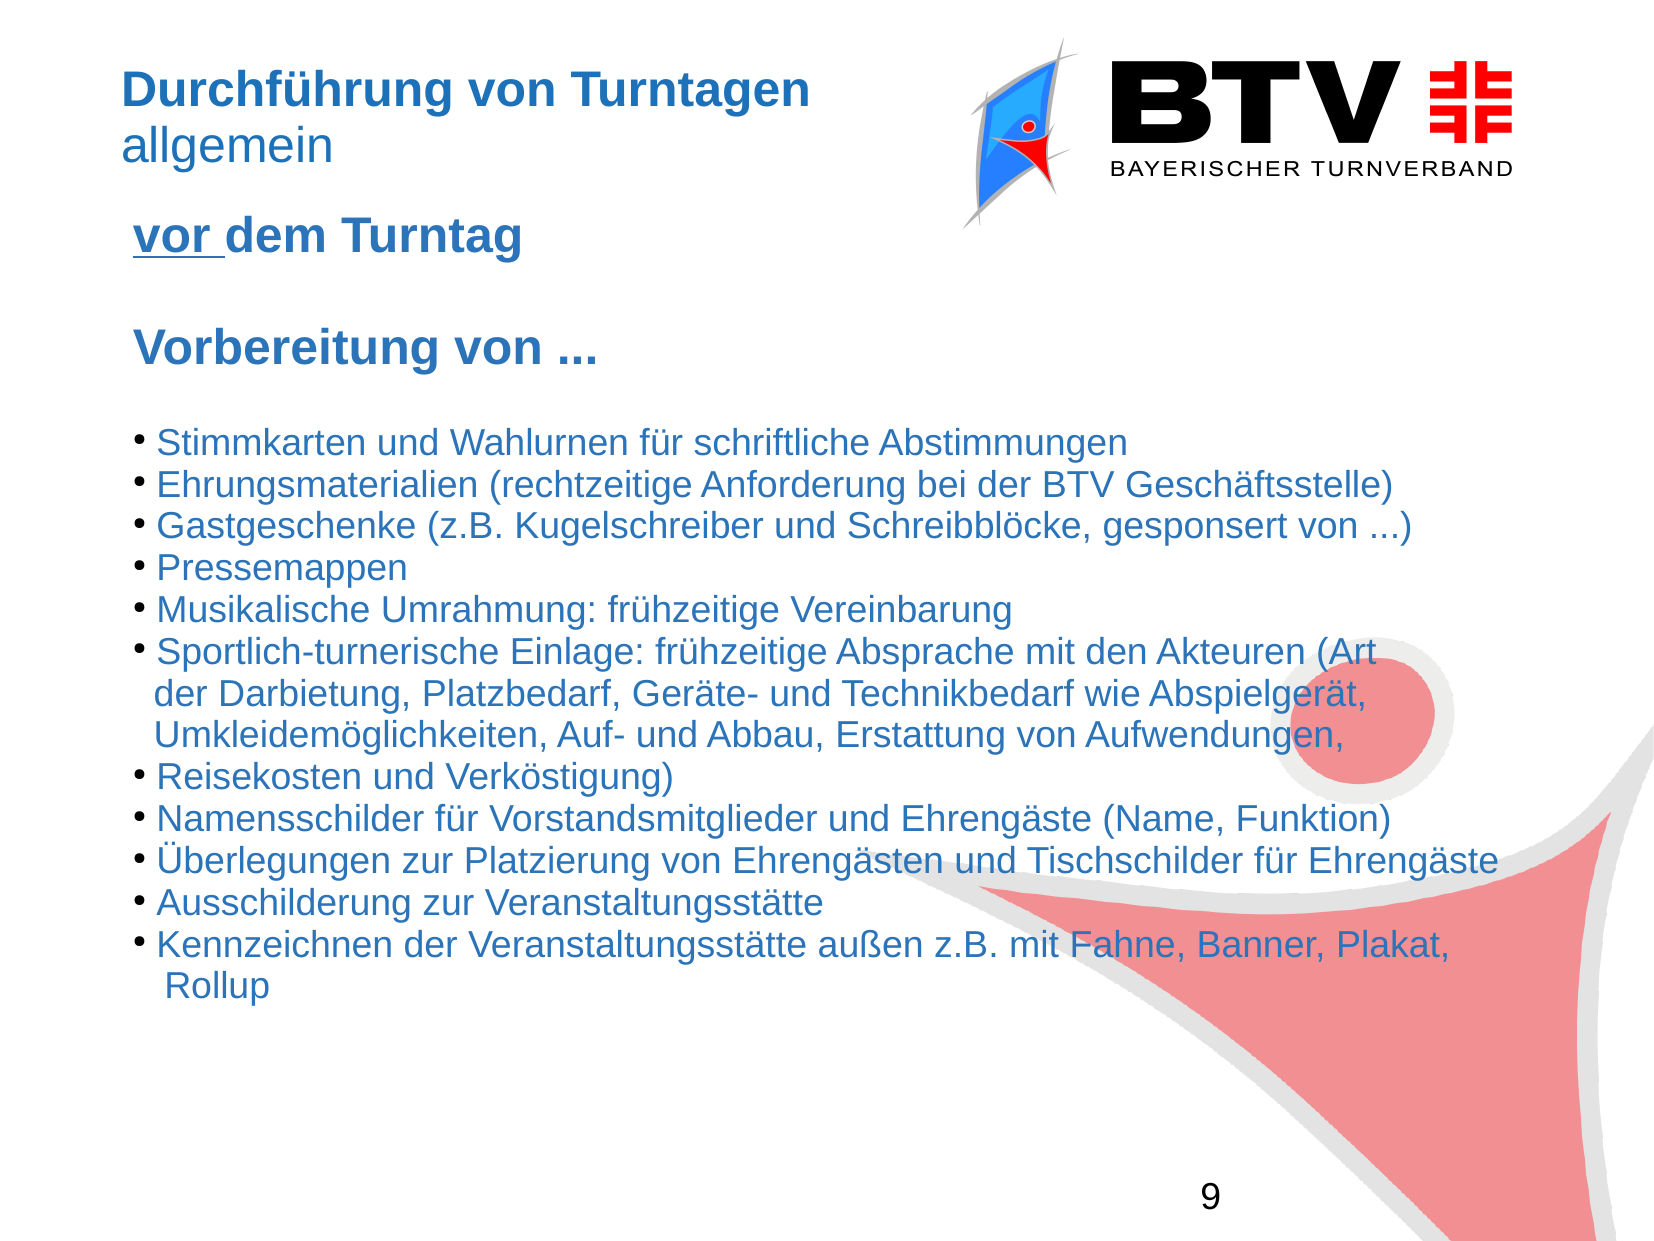

Durchführung von Turntagen
allgemein
# vor dem Turntag
Vorbereitung von ...
 Stimmkarten und Wahlurnen für schriftliche Abstimmungen
 Ehrungsmaterialien (rechtzeitige Anforderung bei der BTV Geschäftsstelle)
 Gastgeschenke (z.B. Kugelschreiber und Schreibblöcke, gesponsert von ...)
 Pressemappen
 Musikalische Umrahmung: frühzeitige Vereinbarung
 Sportlich-turnerische Einlage: frühzeitige Absprache mit den Akteuren (Art
 der Darbietung, Platzbedarf, Geräte- und Technikbedarf wie Abspielgerät,
 Umkleidemöglichkeiten, Auf- und Abbau, Erstattung von Aufwendungen,
 Reisekosten und Verköstigung)
 Namensschilder für Vorstandsmitglieder und Ehrengäste (Name, Funktion)
 Überlegungen zur Platzierung von Ehrengästen und Tischschilder für Ehrengäste
 Ausschilderung zur Veranstaltungsstätte
 Kennzeichnen der Veranstaltungsstätte außen z.B. mit Fahne, Banner, Plakat,
 Rollup